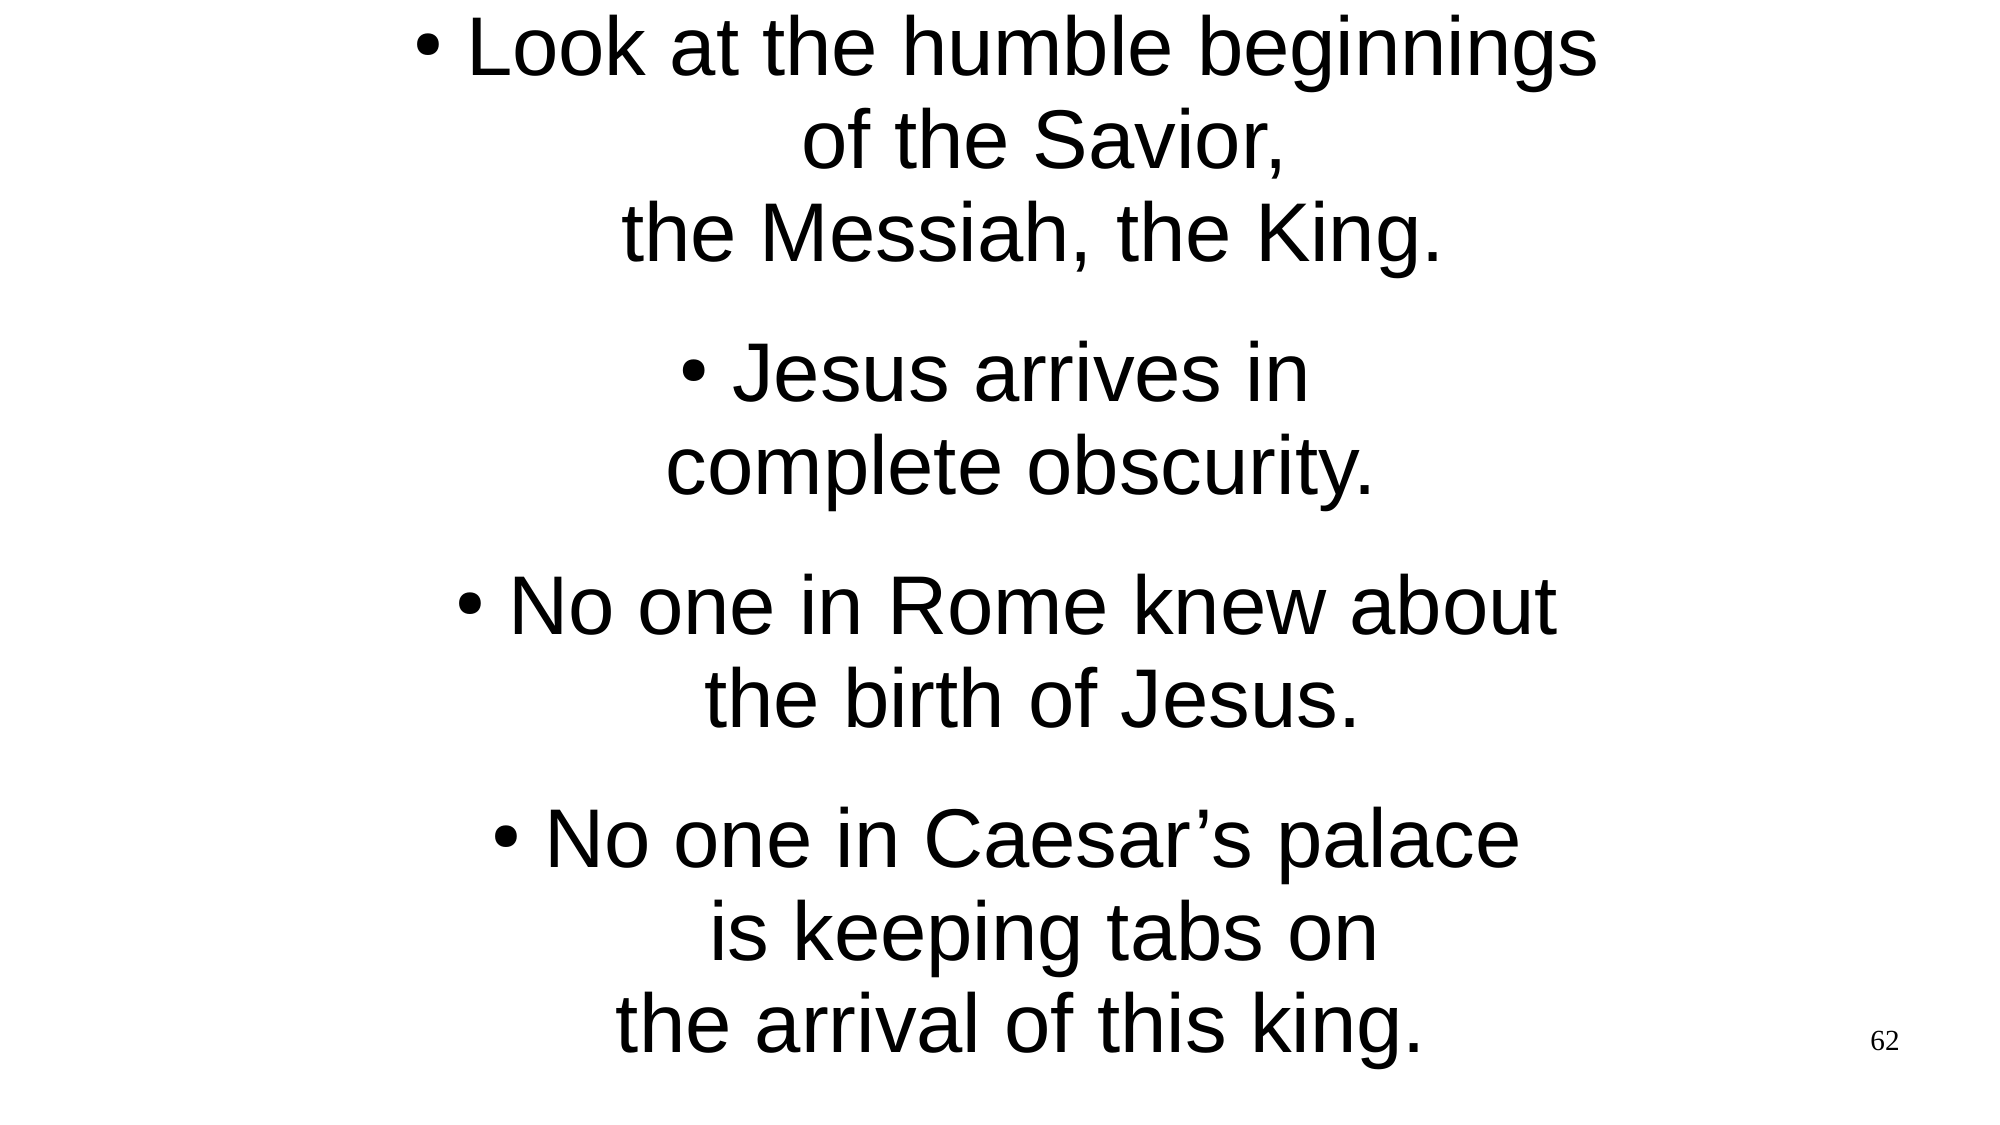

# Look at the humble beginnings of the Savior, the Messiah, the King.
Jesus arrives in
complete obscurity.
No one in Rome knew about
 the birth of Jesus.
No one in Caesar’s palace
 is keeping tabs on
 the arrival of this king.
62